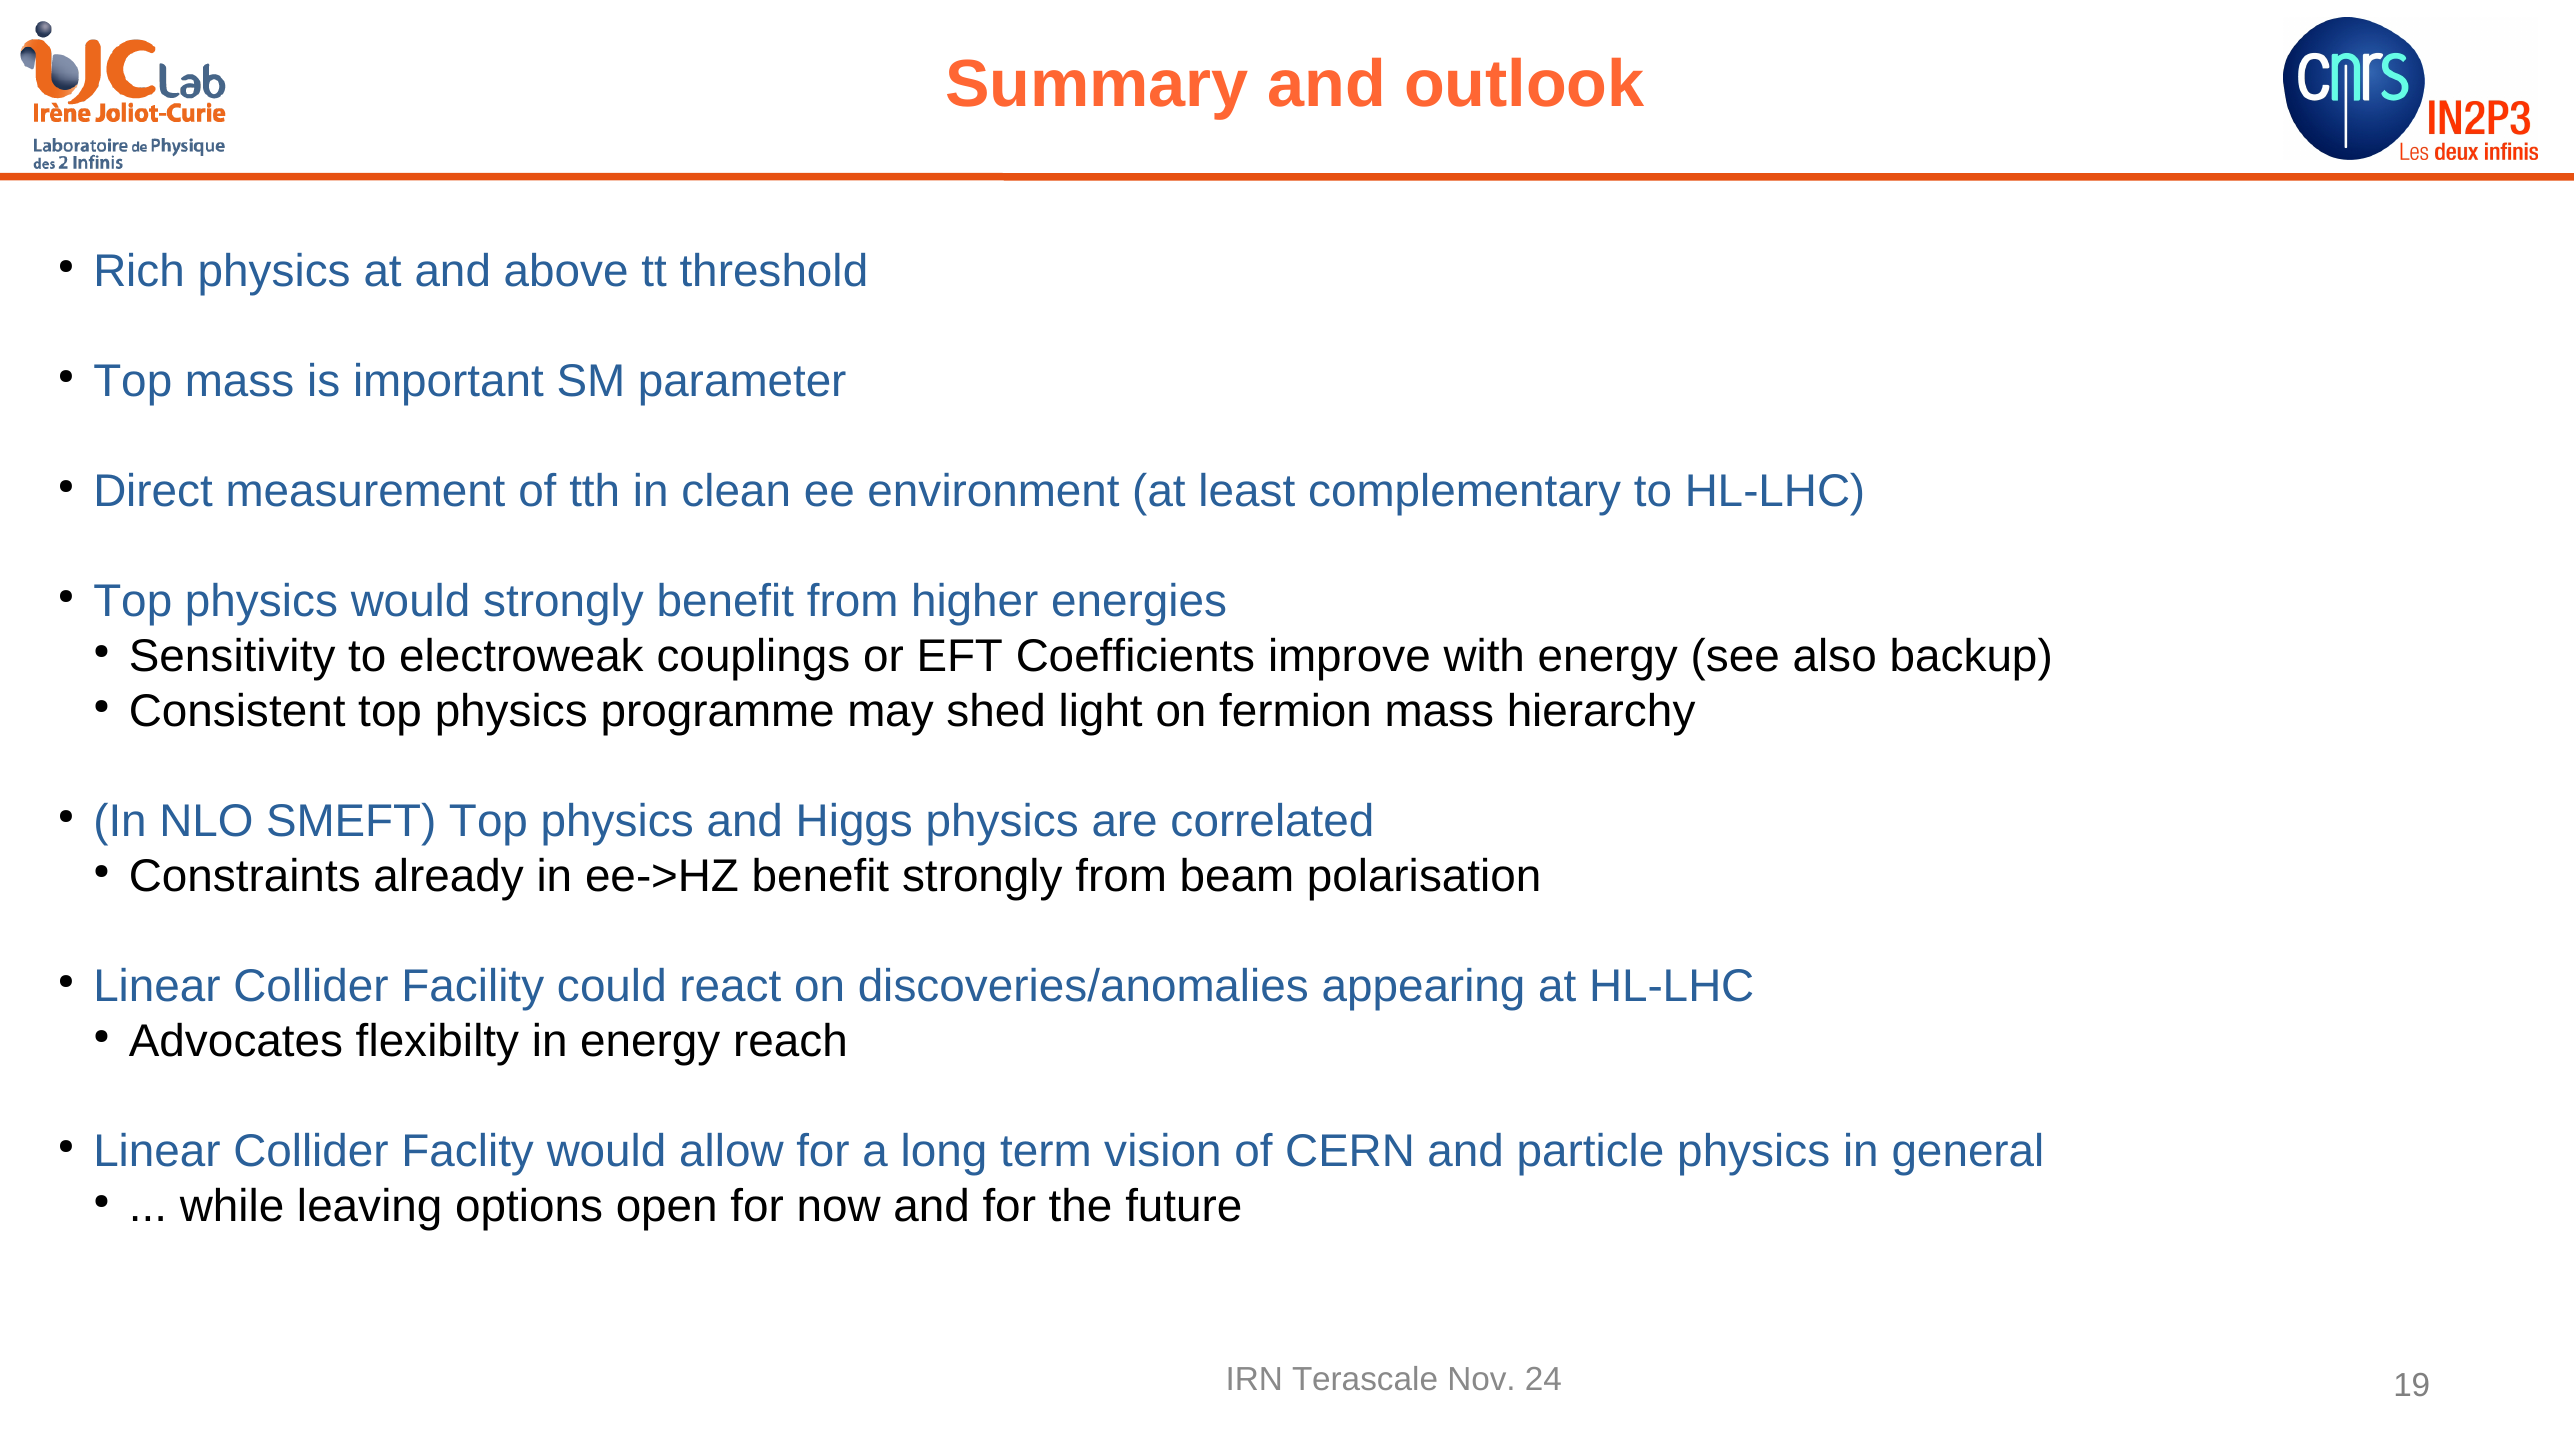

# Summary and outlook
Rich physics at and above tt threshold
Top mass is important SM parameter
Direct measurement of tth in clean ee environment (at least complementary to HL-LHC)
Top physics would strongly benefit from higher energies
Sensitivity to electroweak couplings or EFT Coefficients improve with energy (see also backup)
Consistent top physics programme may shed light on fermion mass hierarchy
(In NLO SMEFT) Top physics and Higgs physics are correlated
Constraints already in ee->HZ benefit strongly from beam polarisation
Linear Collider Facility could react on discoveries/anomalies appearing at HL-LHC
Advocates flexibilty in energy reach
Linear Collider Faclity would allow for a long term vision of CERN and particle physics in general
... while leaving options open for now and for the future
19